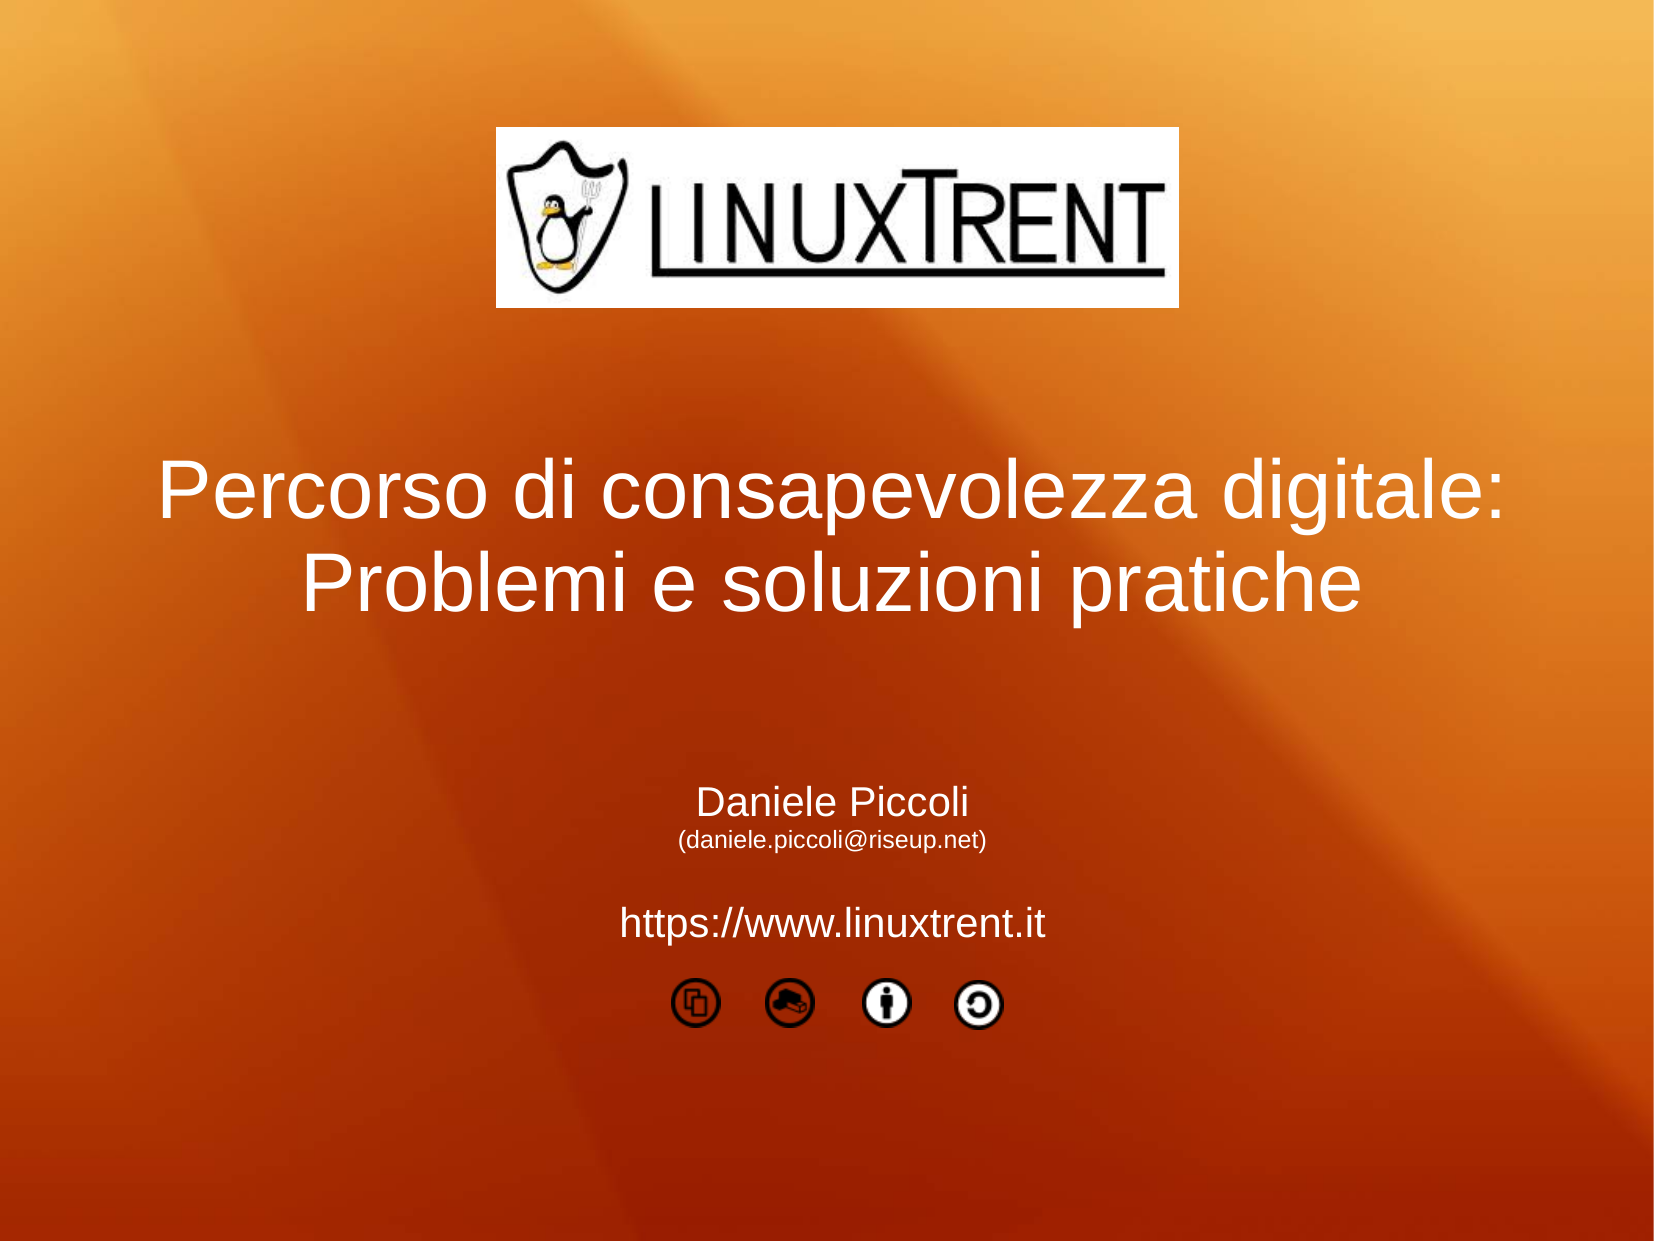

# Percorso di consapevolezza digitale:
Problemi e soluzioni pratiche
Daniele Piccoli
(daniele.piccoli@riseup.net)
https://www.linuxtrent.it